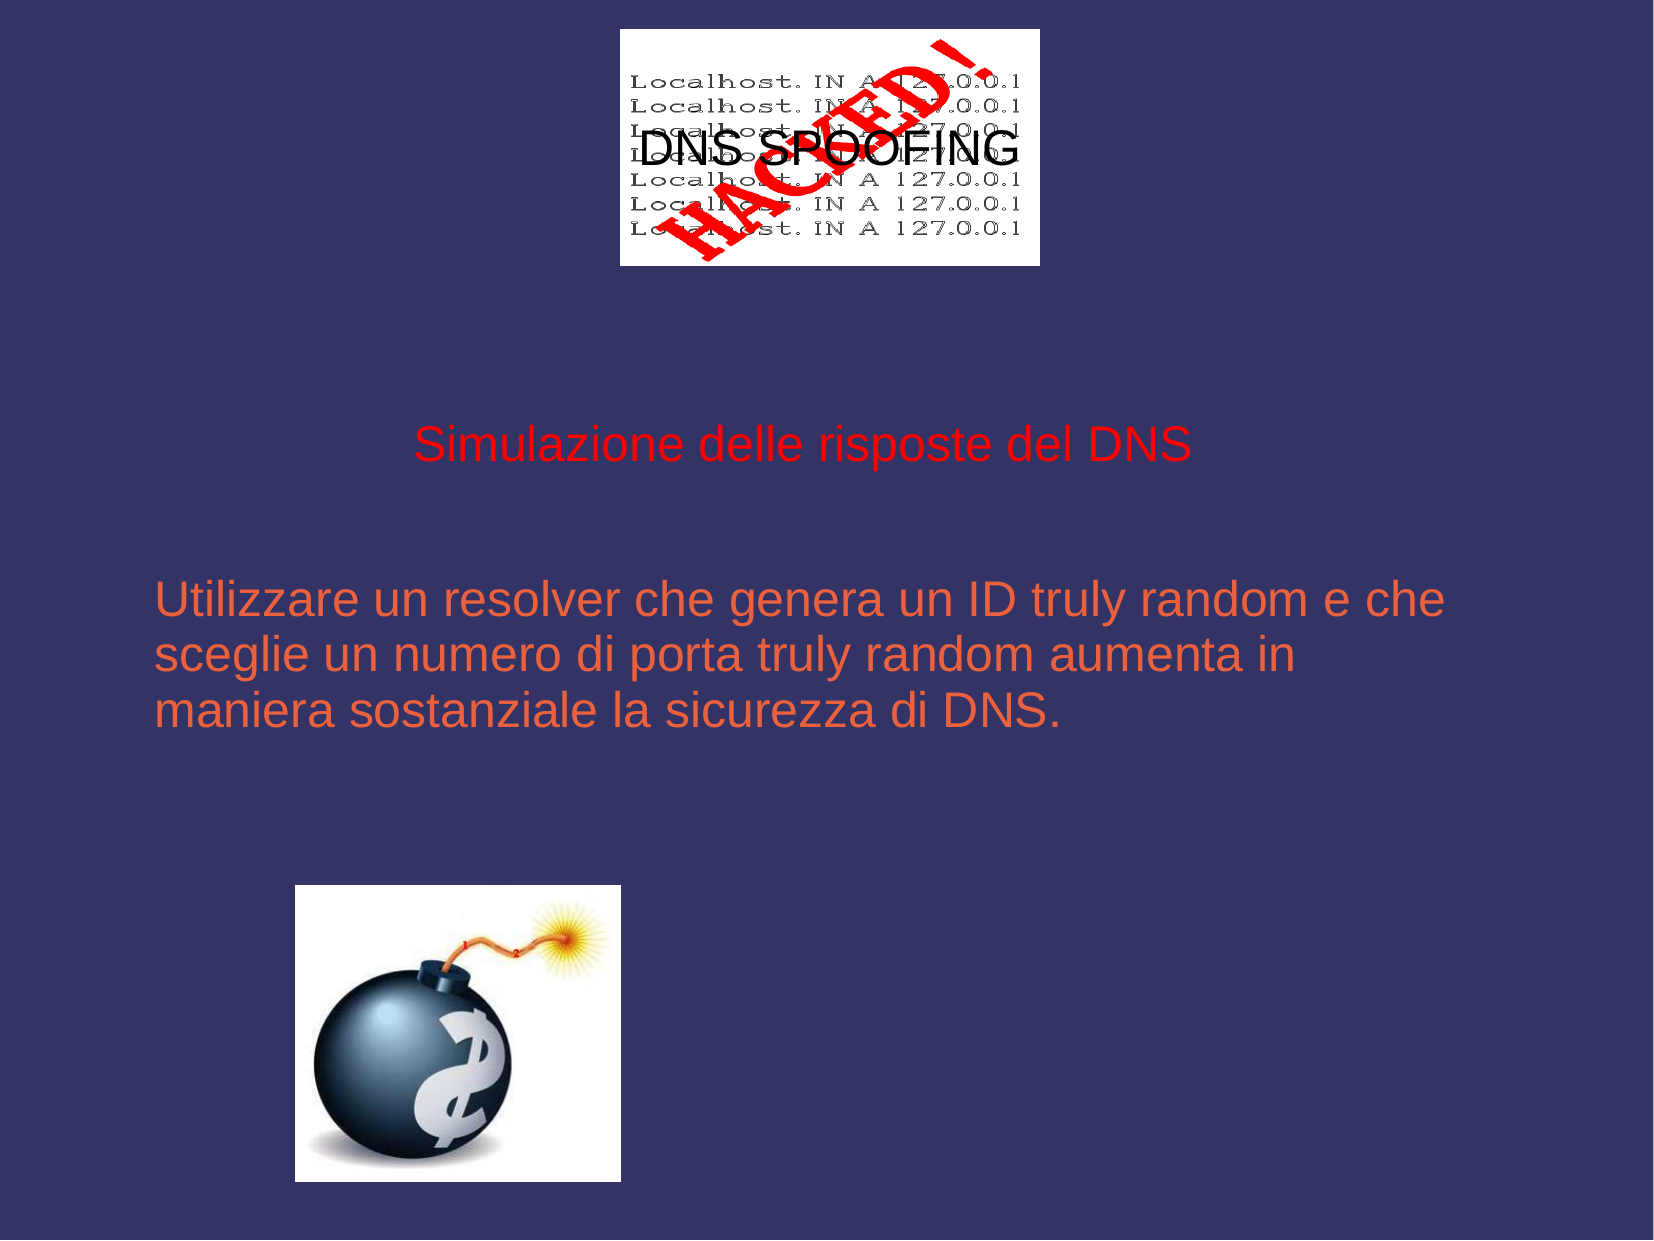

DNS SPOOFING
Simulazione delle risposte del DNS
Utilizzare un resolver che genera un ID truly random e che
sceglie un numero di porta truly random aumenta in
maniera sostanziale la sicurezza di DNS.